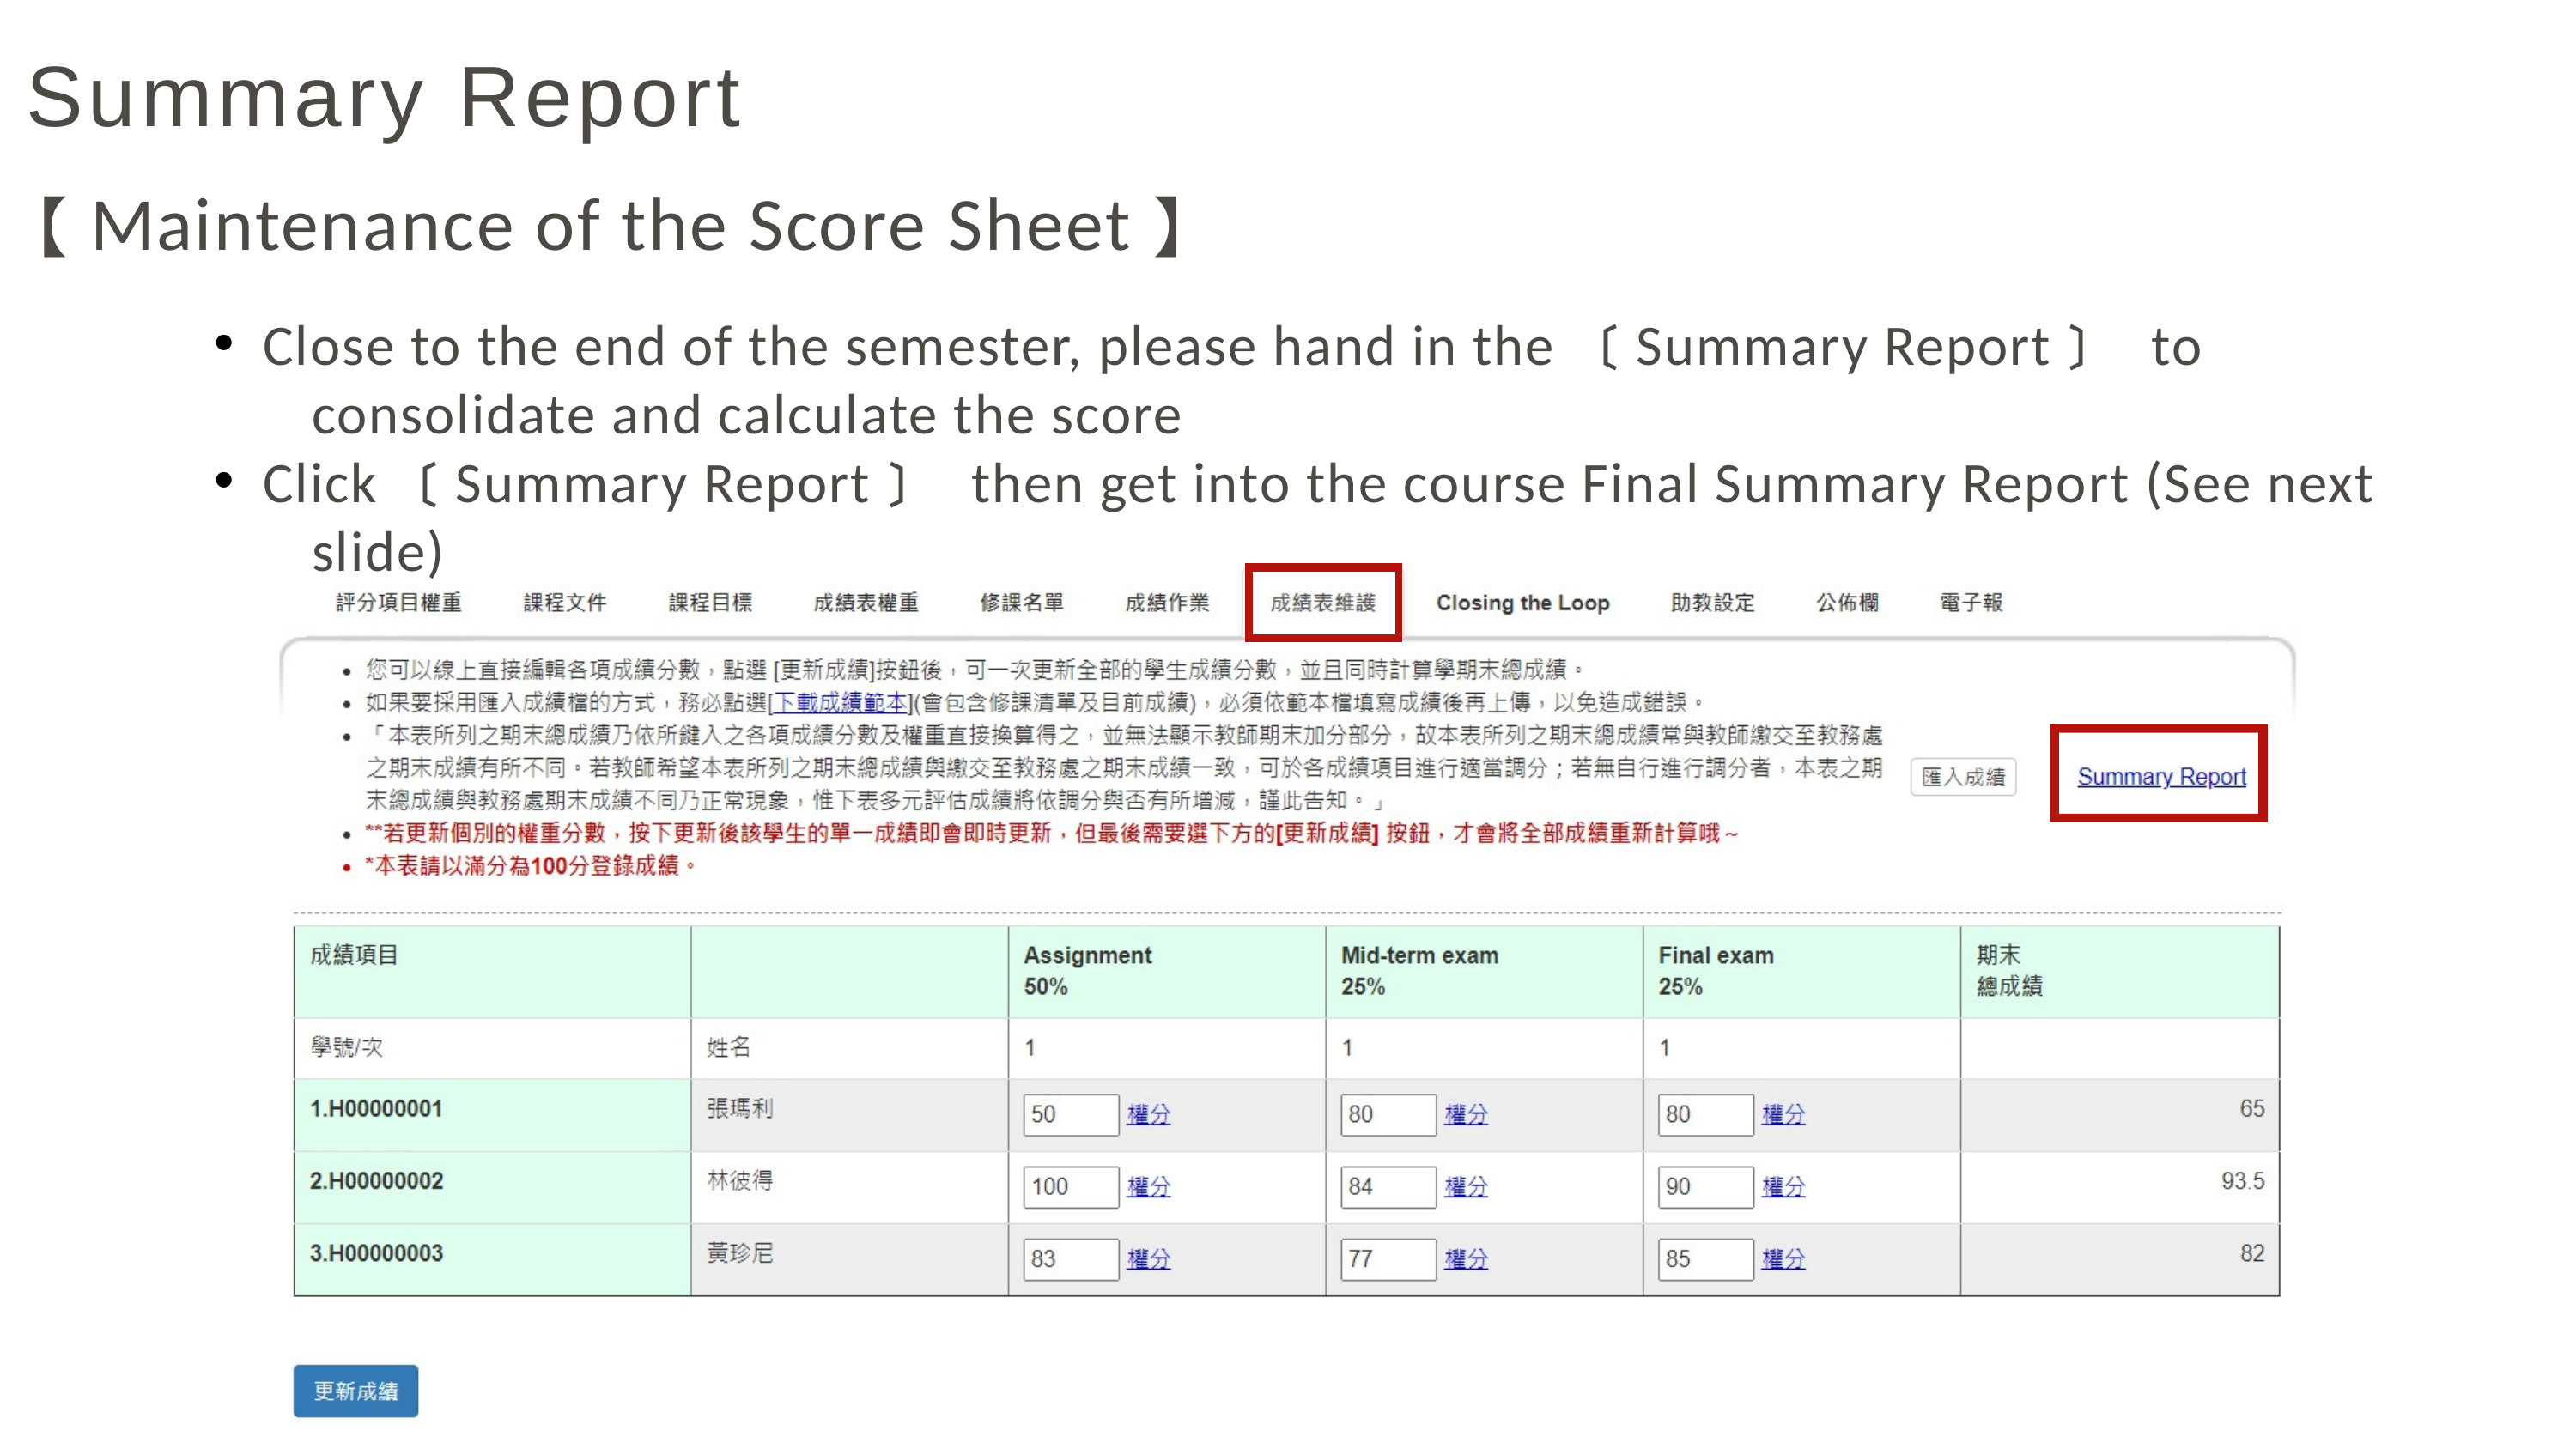

Summary Report
【Maintenance of the Score Sheet】
Close to the end of the semester, please hand in the 〔Summary Report〕 to consolidate and calculate the score
Click 〔Summary Report〕 then get into the course Final Summary Report (See next slide)